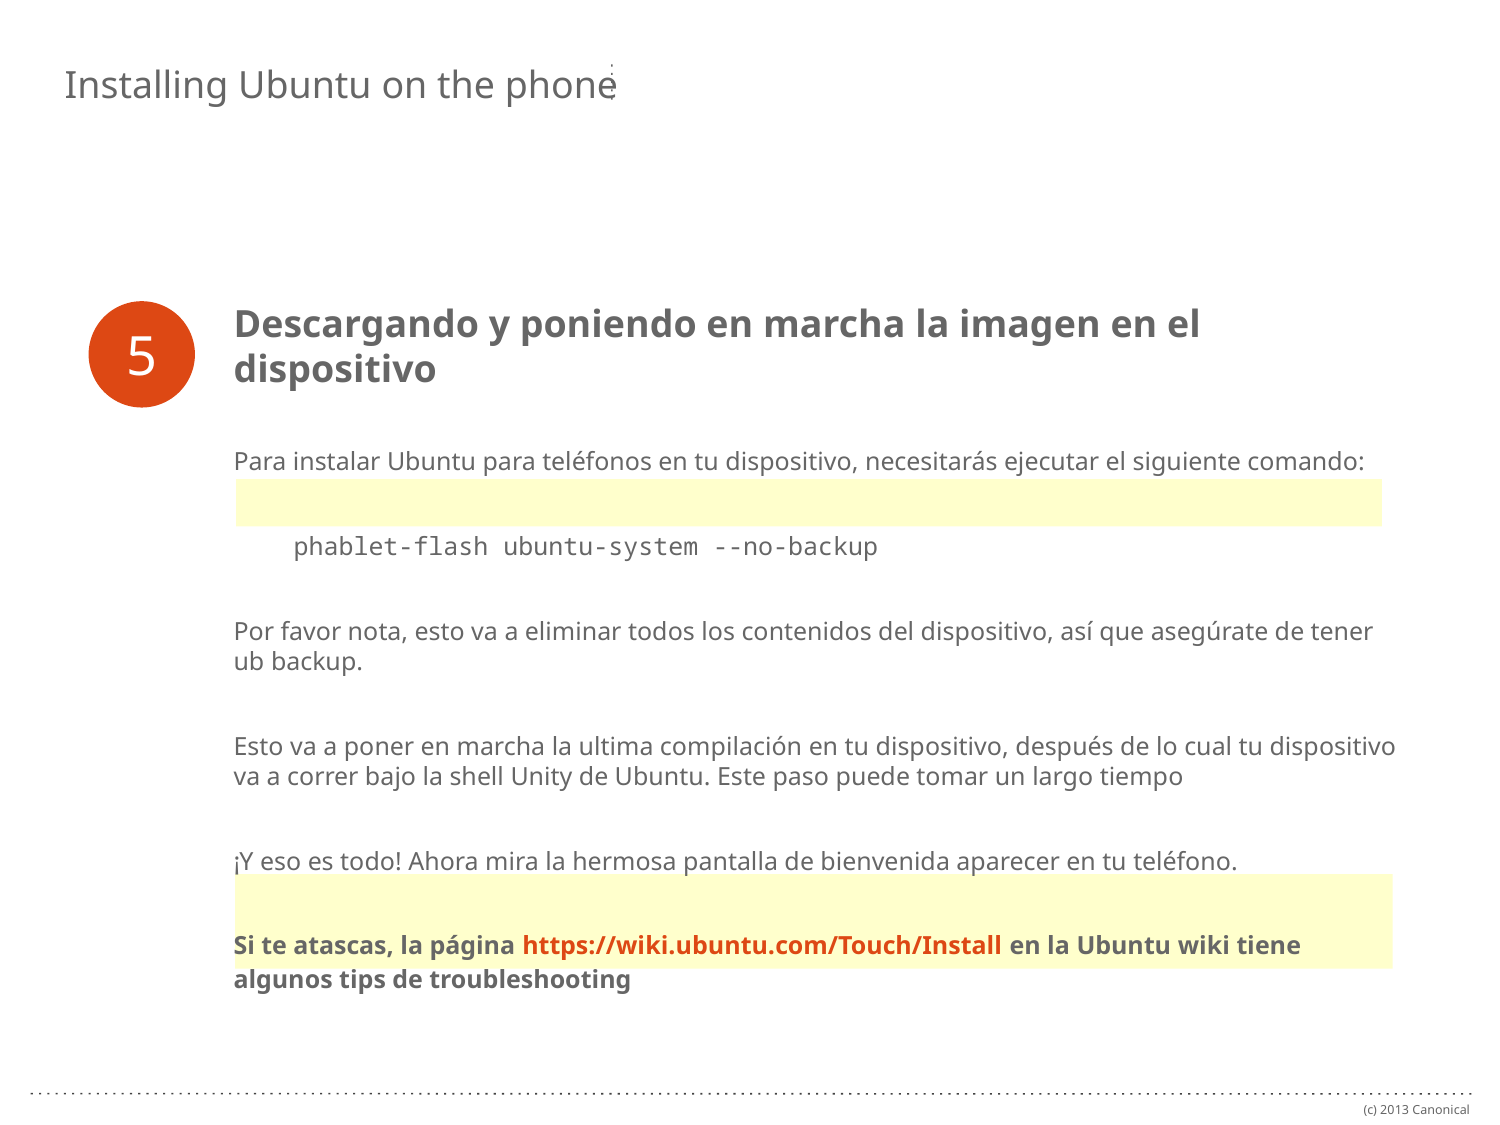

Installing Ubuntu on the phone
# Descargando y poniendo en marcha la imagen en el dispositivo
Para instalar Ubuntu para teléfonos en tu dispositivo, necesitarás ejecutar el siguiente comando:
 phablet-flash ubuntu-system --no-backup
Por favor nota, esto va a eliminar todos los contenidos del dispositivo, así que asegúrate de tener ub backup.
Esto va a poner en marcha la ultima compilación en tu dispositivo, después de lo cual tu dispositivo va a correr bajo la shell Unity de Ubuntu. Este paso puede tomar un largo tiempo
¡Y eso es todo! Ahora mira la hermosa pantalla de bienvenida aparecer en tu teléfono.
Si te atascas, la página https://wiki.ubuntu.com/Touch/Install en la Ubuntu wiki tiene algunos tips de troubleshooting
5
(c) 2013 Canonical